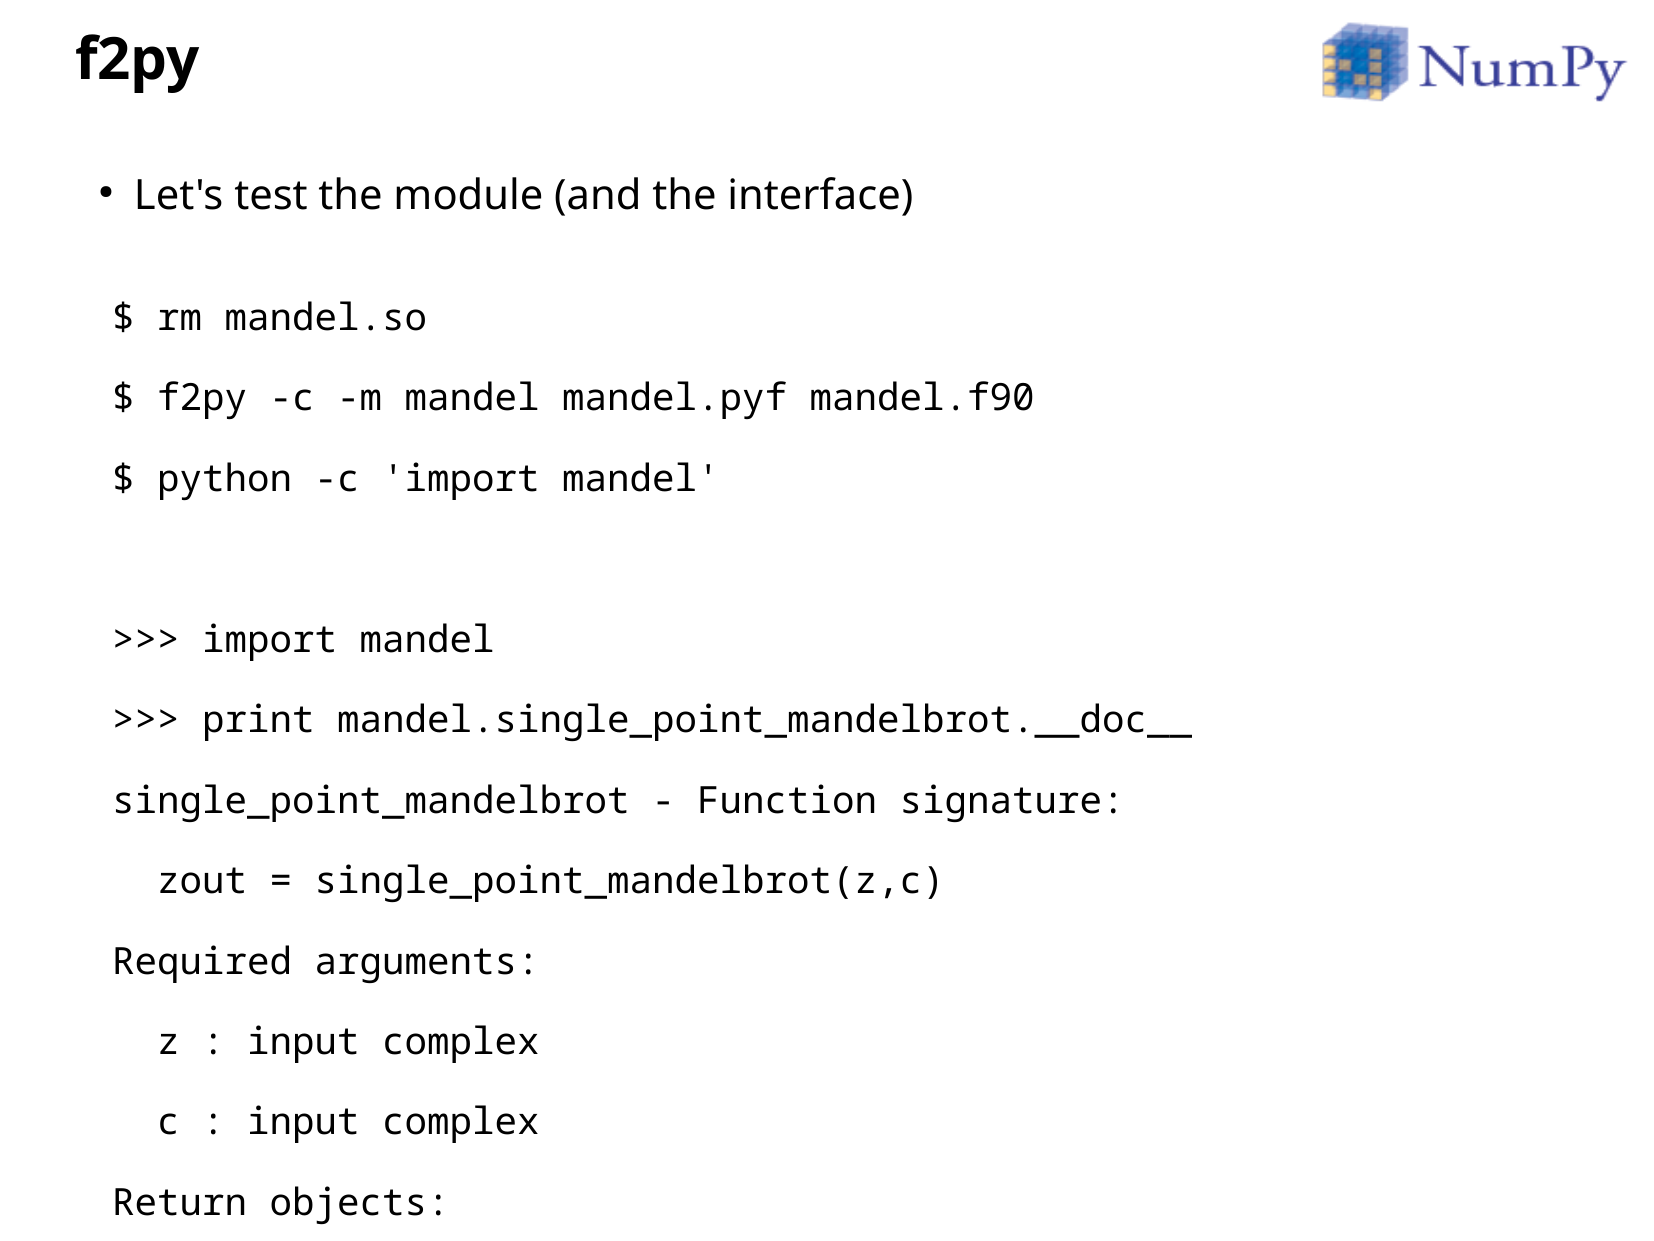

# f2py
Let's test the module (and the interface)
$ rm mandel.so
$ f2py -c -m mandel mandel.pyf mandel.f90
$ python -c 'import mandel'
>>> import mandel
>>> print mandel.single_point_mandelbrot.__doc__
single_point_mandelbrot - Function signature:
 zout = single_point_mandelbrot(z,c)
Required arguments:
 z : input complex
 c : input complex
Return objects:
 zout : complex